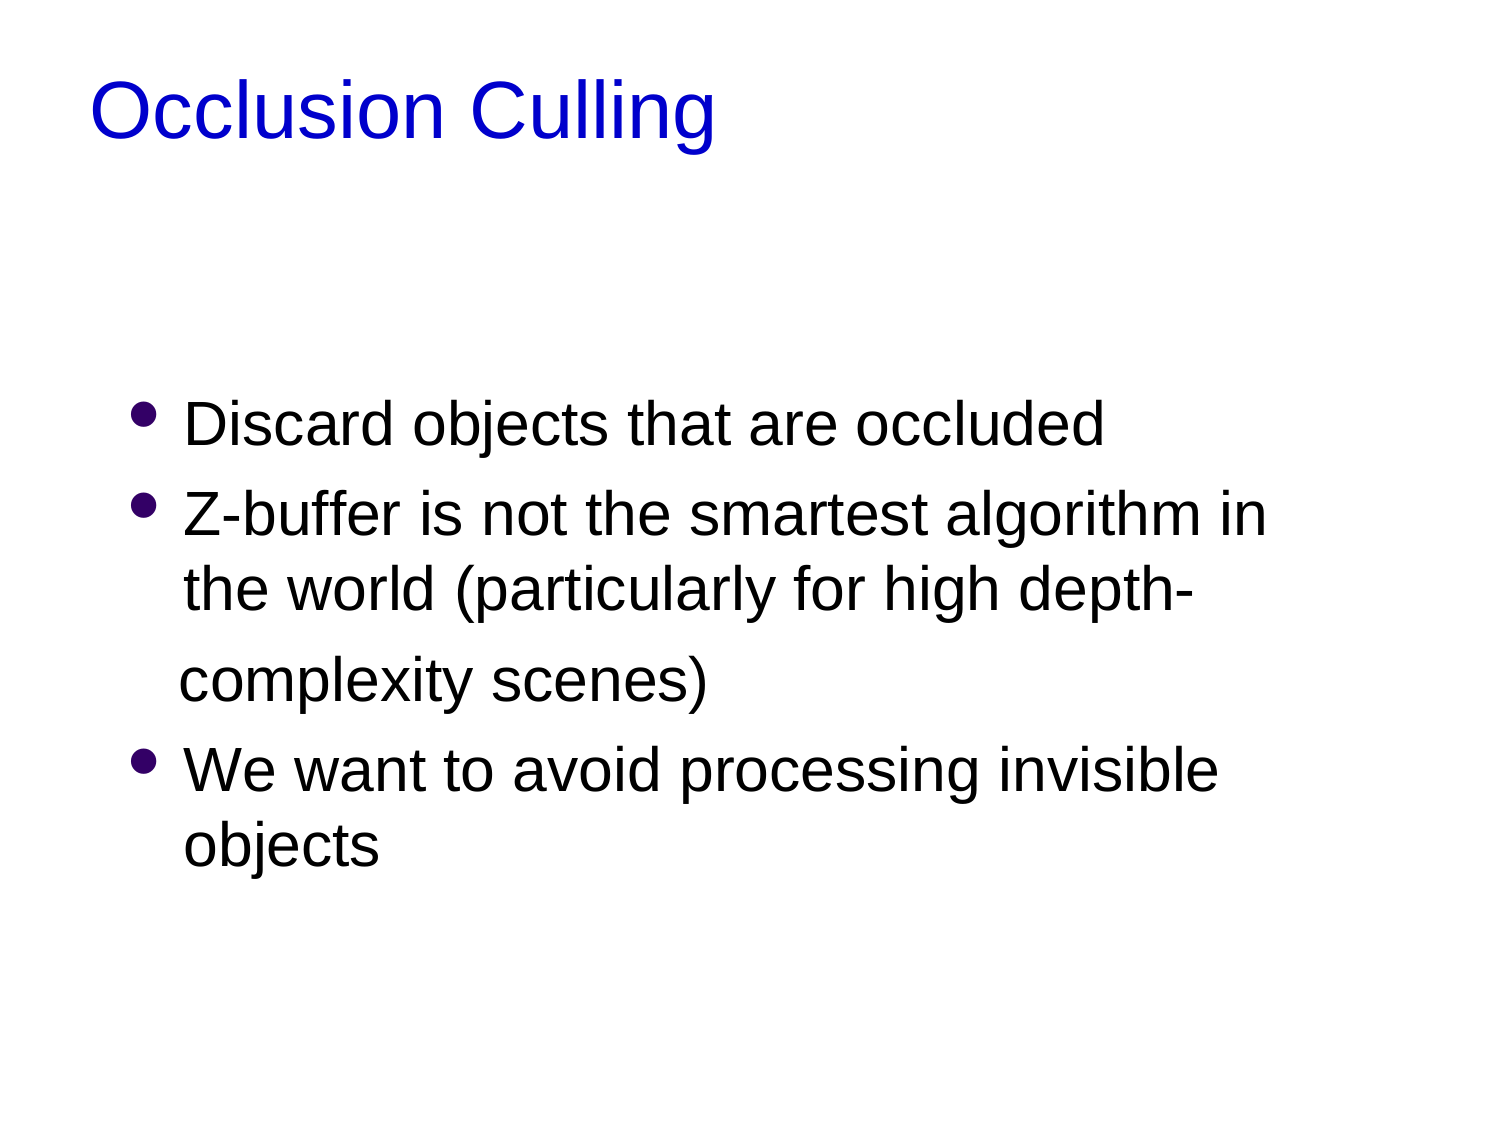

# Occlusion Culling
Discard objects that are occluded
Z-buffer is not the smartest algorithm in the world (particularly for high depth-
 complexity scenes)
We want to avoid processing invisible objects